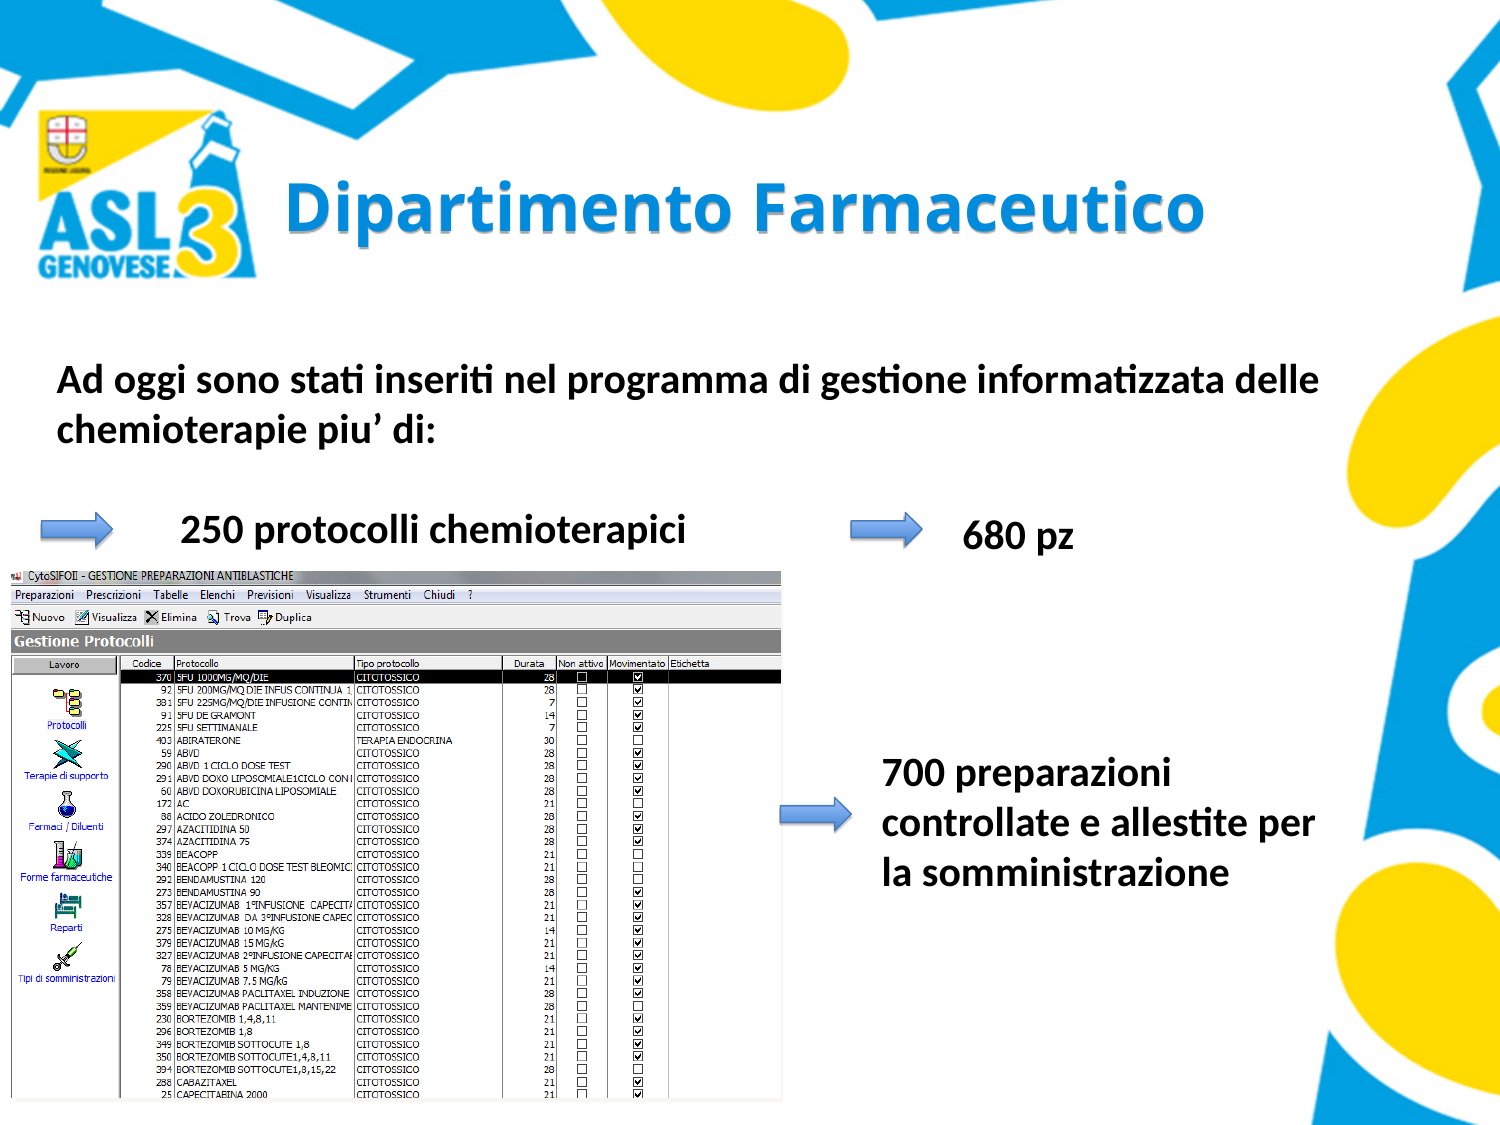

# Dipartimento Farmaceutico
Ad oggi sono stati inseriti nel programma di gestione informatizzata delle chemioterapie piu’ di:
 250 protocolli chemioterapici
 680 pz
700 preparazioni controllate e allestite per la somministrazione